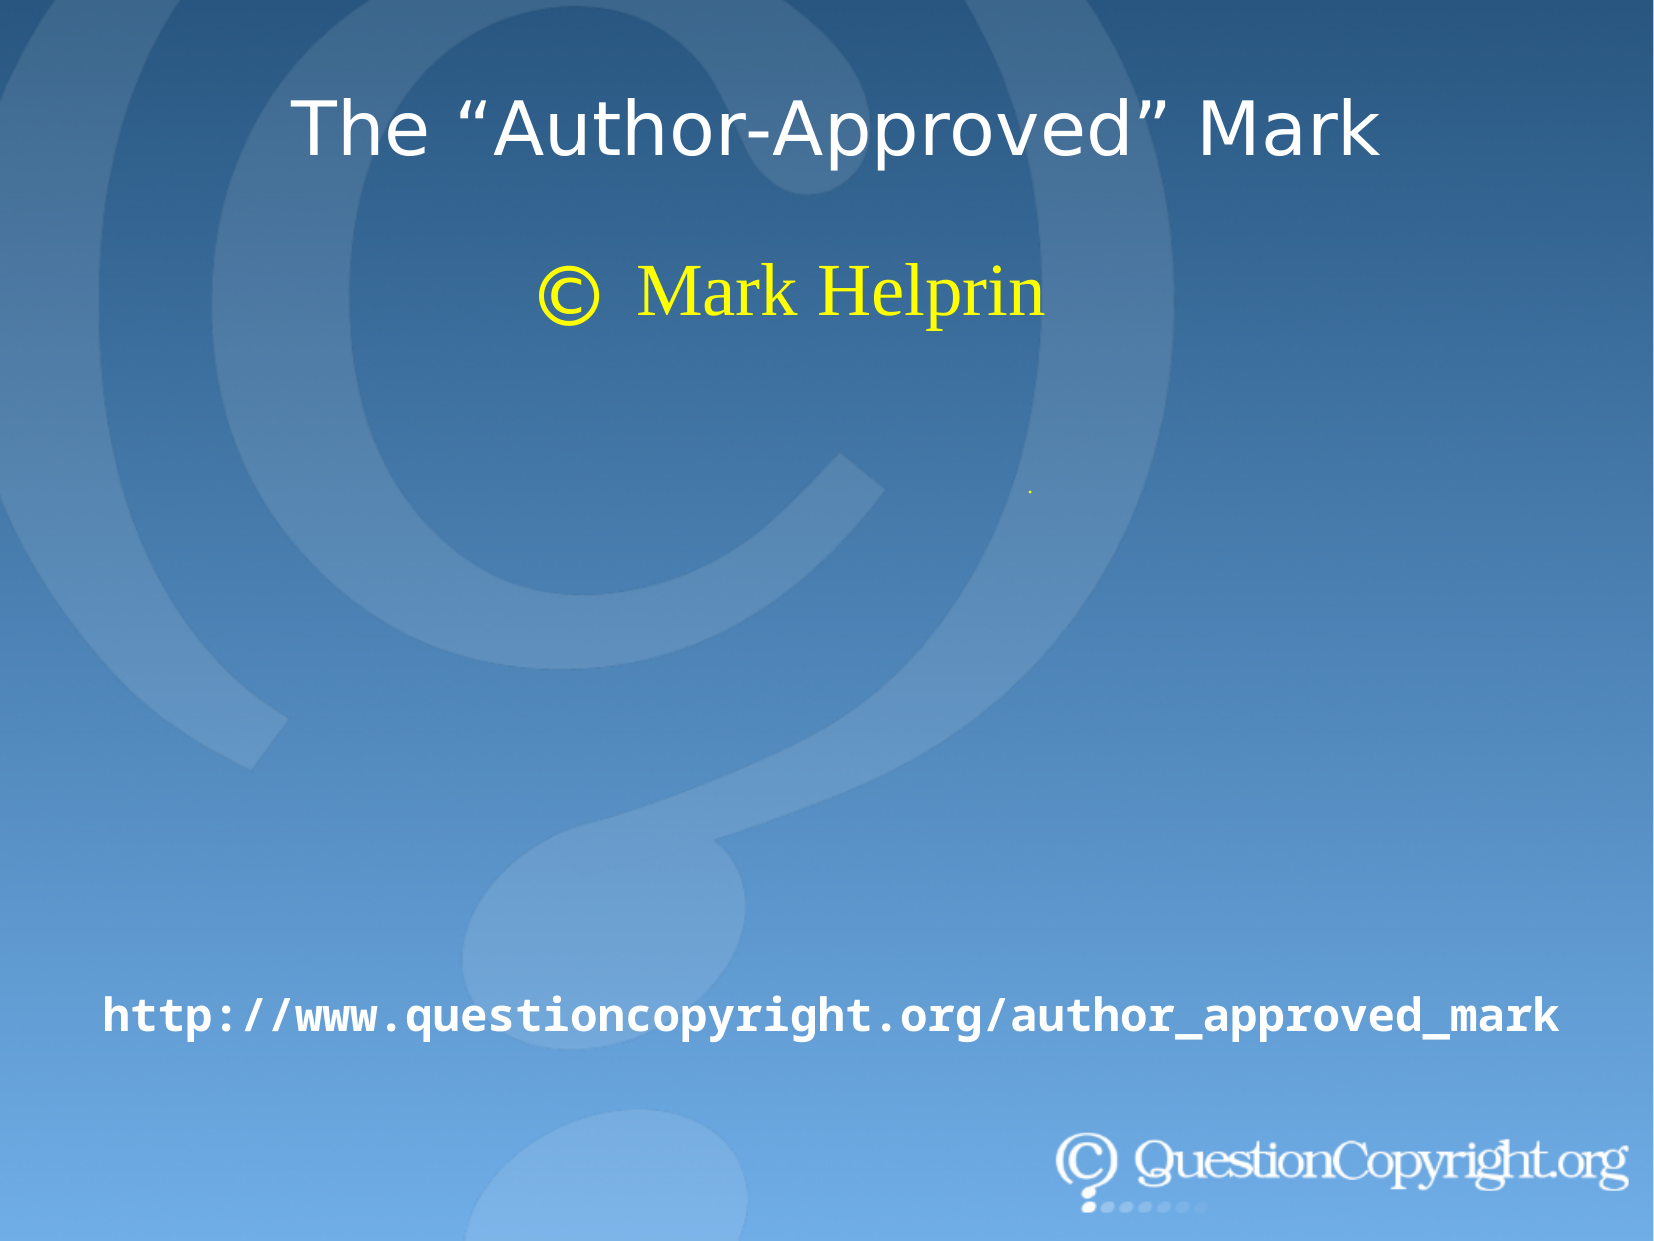

The “Author-Approved” Mark
©
Mark Helprin
.
http://www.questioncopyright.org/author_approved_mark